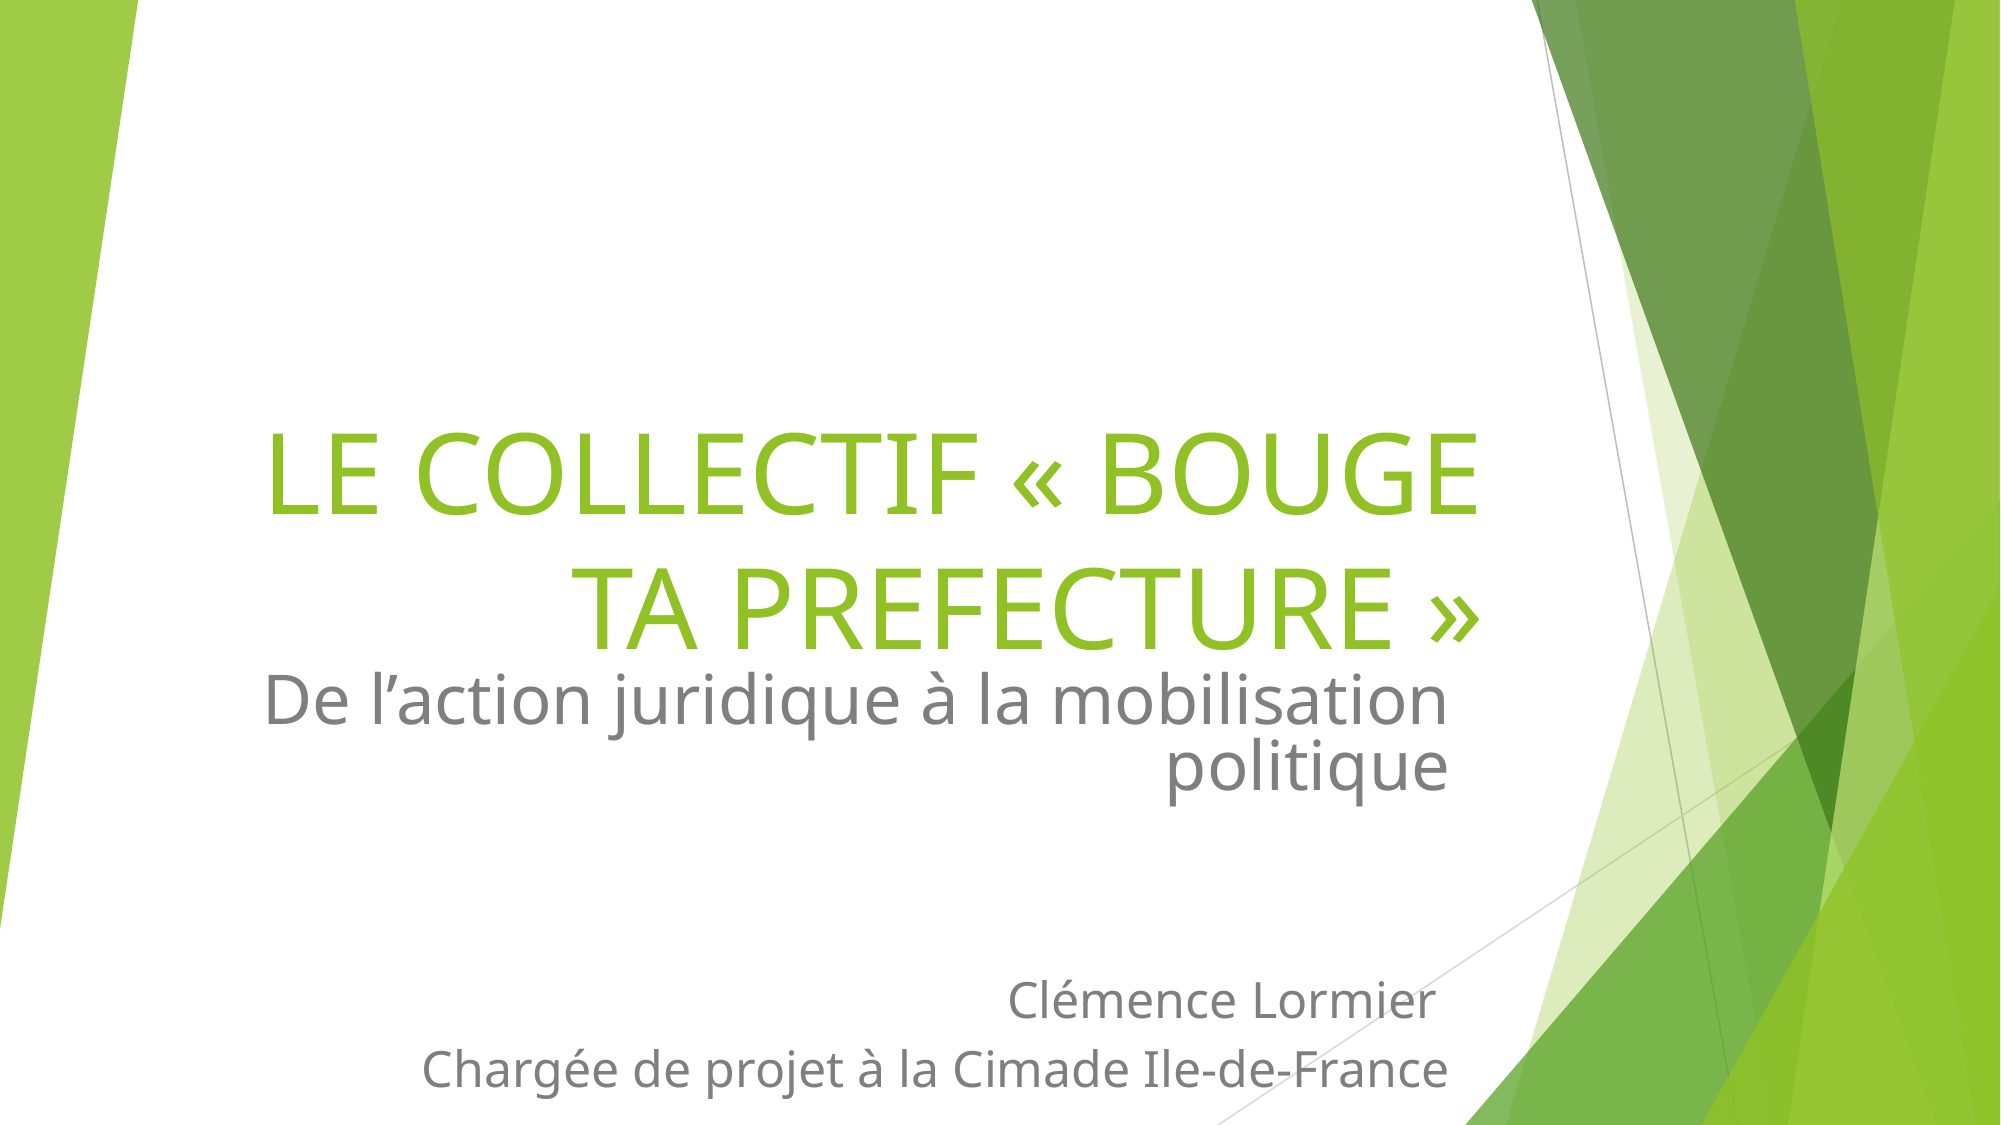

# LE COLLECTIF « BOUGE TA PREFECTURE »
De l’action juridique à la mobilisation politique
Clémence Lormier
Chargée de projet à la Cimade Ile-de-France